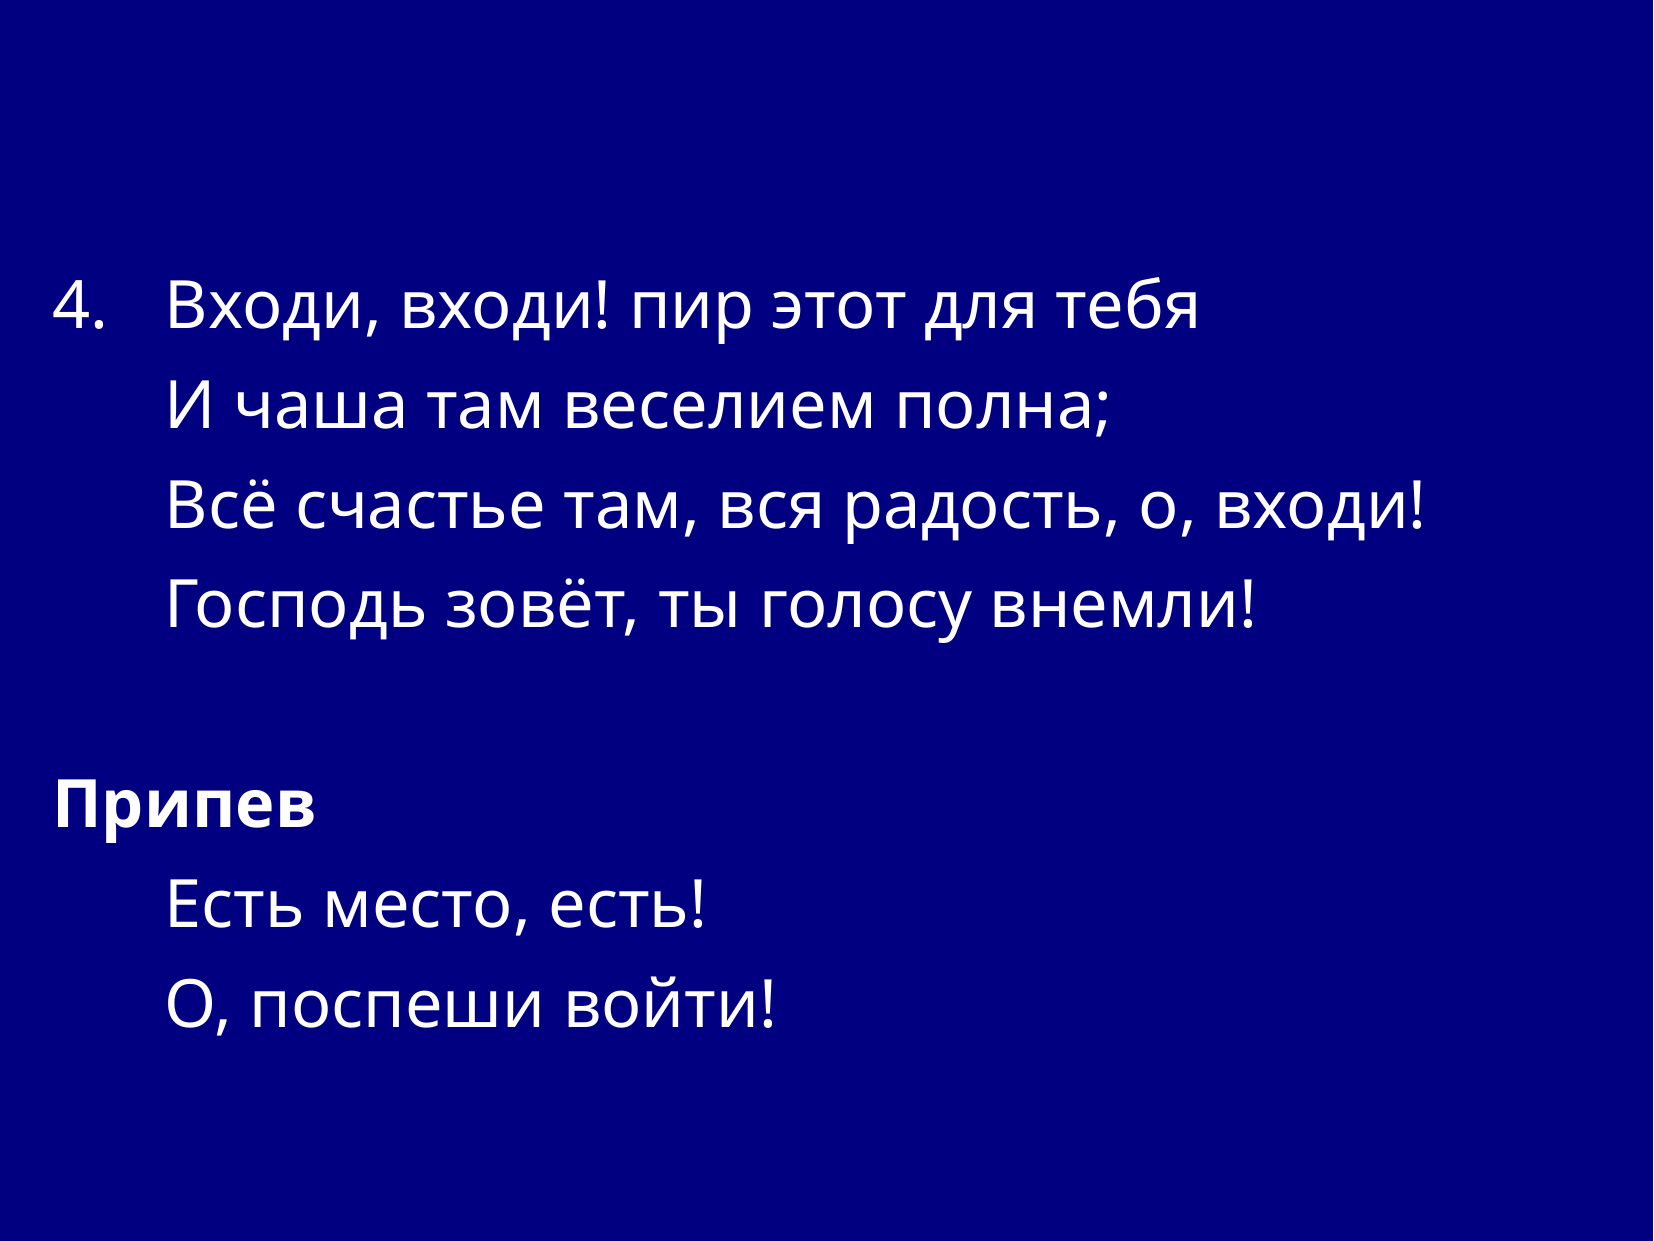

4.	Входи, входи! пир этот для тебя
	И чаша там веселием полна;
	Всё счастье там, вся радость, о, входи!
	Господь зовёт, ты голосу внемли!
Припев
	Есть место, есть!
	О, поспеши войти!